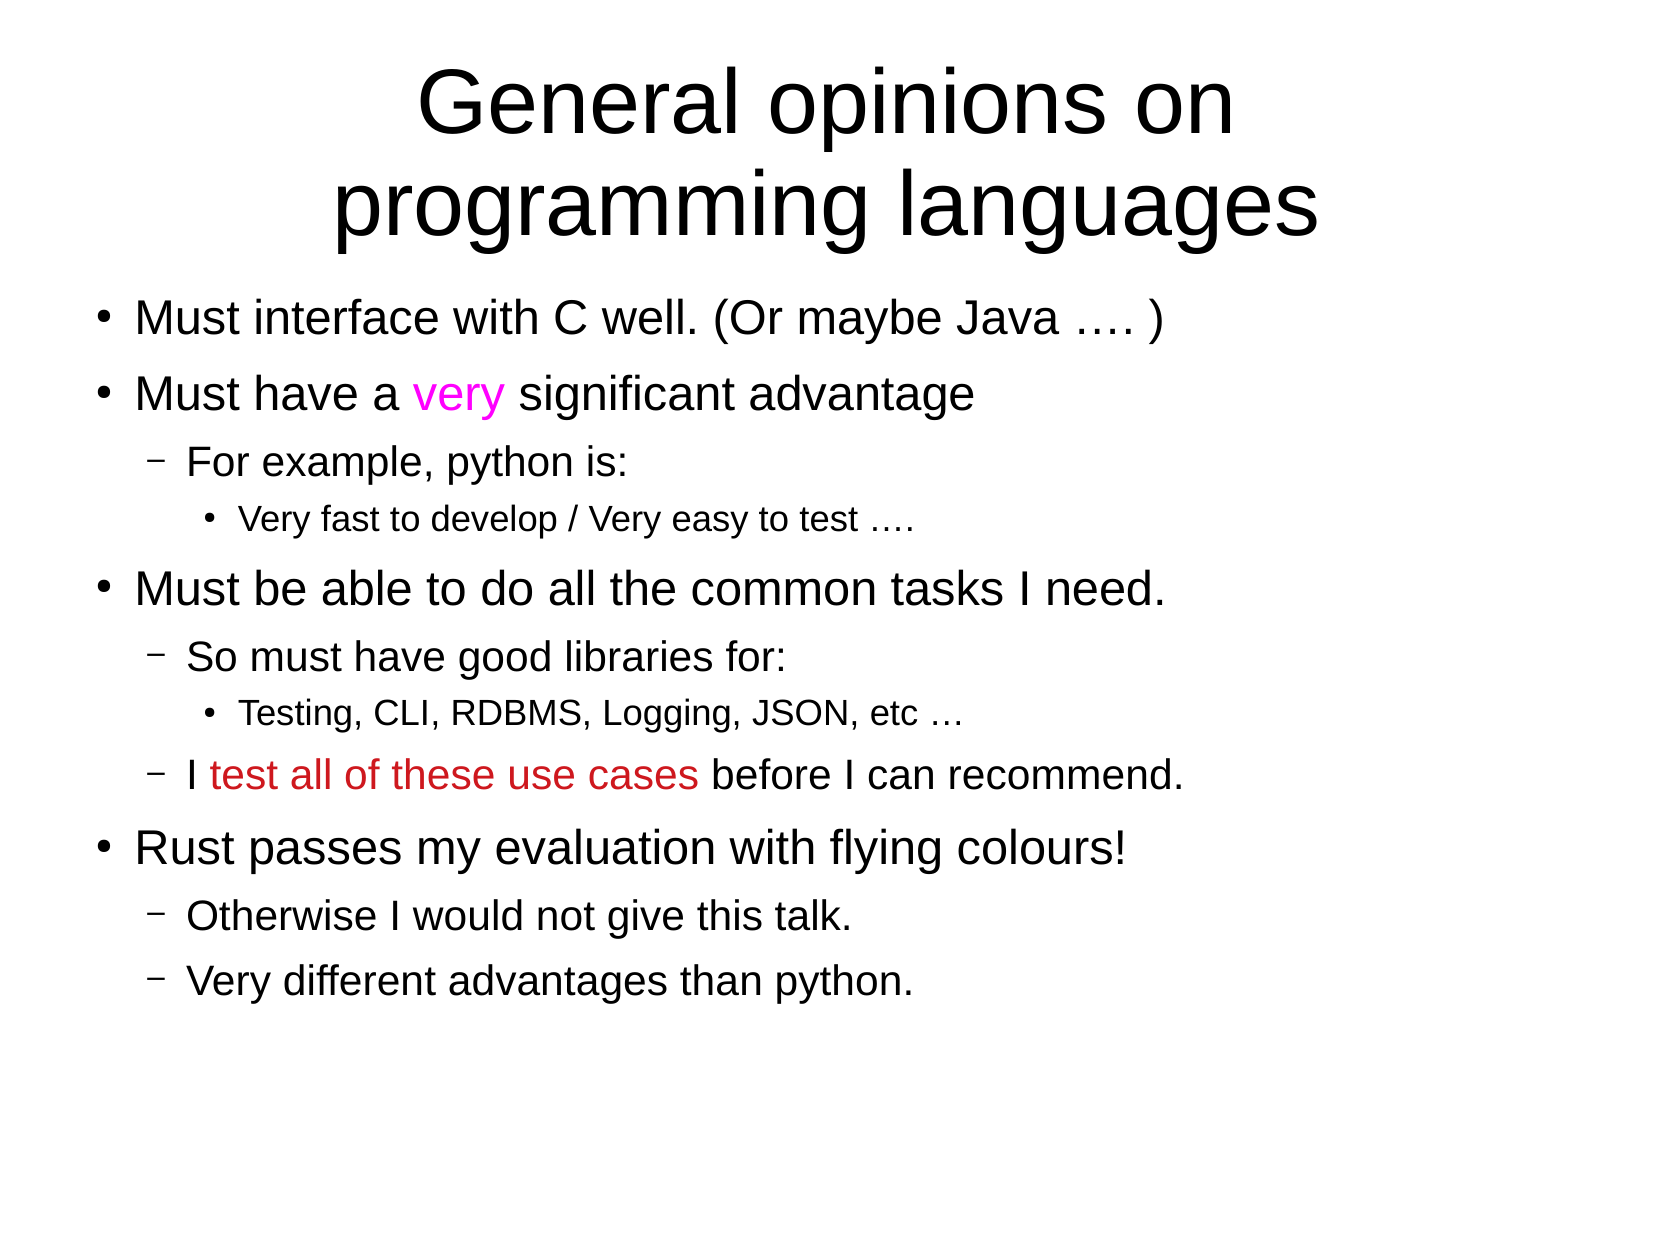

# General opinions on programming languages
Must interface with C well. (Or maybe Java …. )
Must have a very significant advantage
For example, python is:
Very fast to develop / Very easy to test ….
Must be able to do all the common tasks I need.
So must have good libraries for:
Testing, CLI, RDBMS, Logging, JSON, etc …
I test all of these use cases before I can recommend.
Rust passes my evaluation with flying colours!
Otherwise I would not give this talk.
Very different advantages than python.